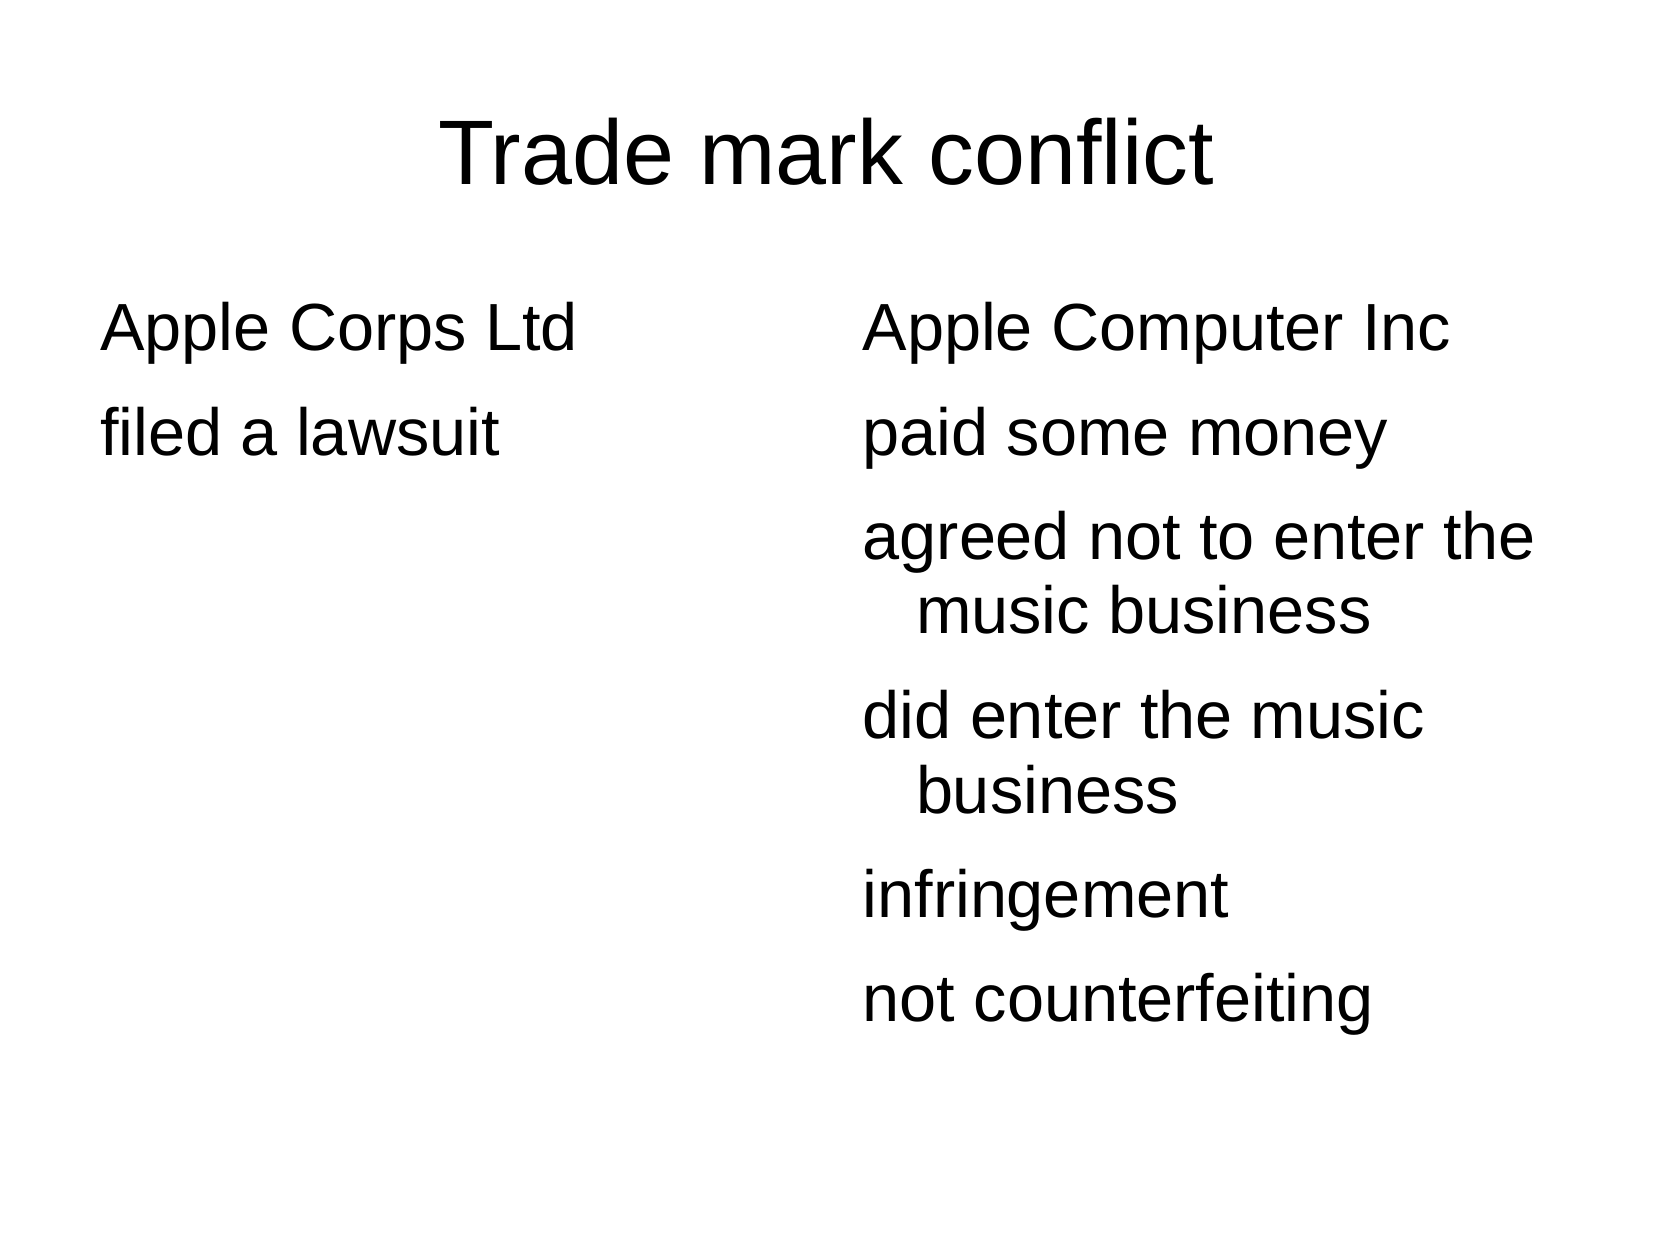

# Trade mark conflict
Apple Corps Ltd
filed a lawsuit
Apple Computer Inc
paid some money
agreed not to enter the music business
did enter the music business
infringement
not counterfeiting